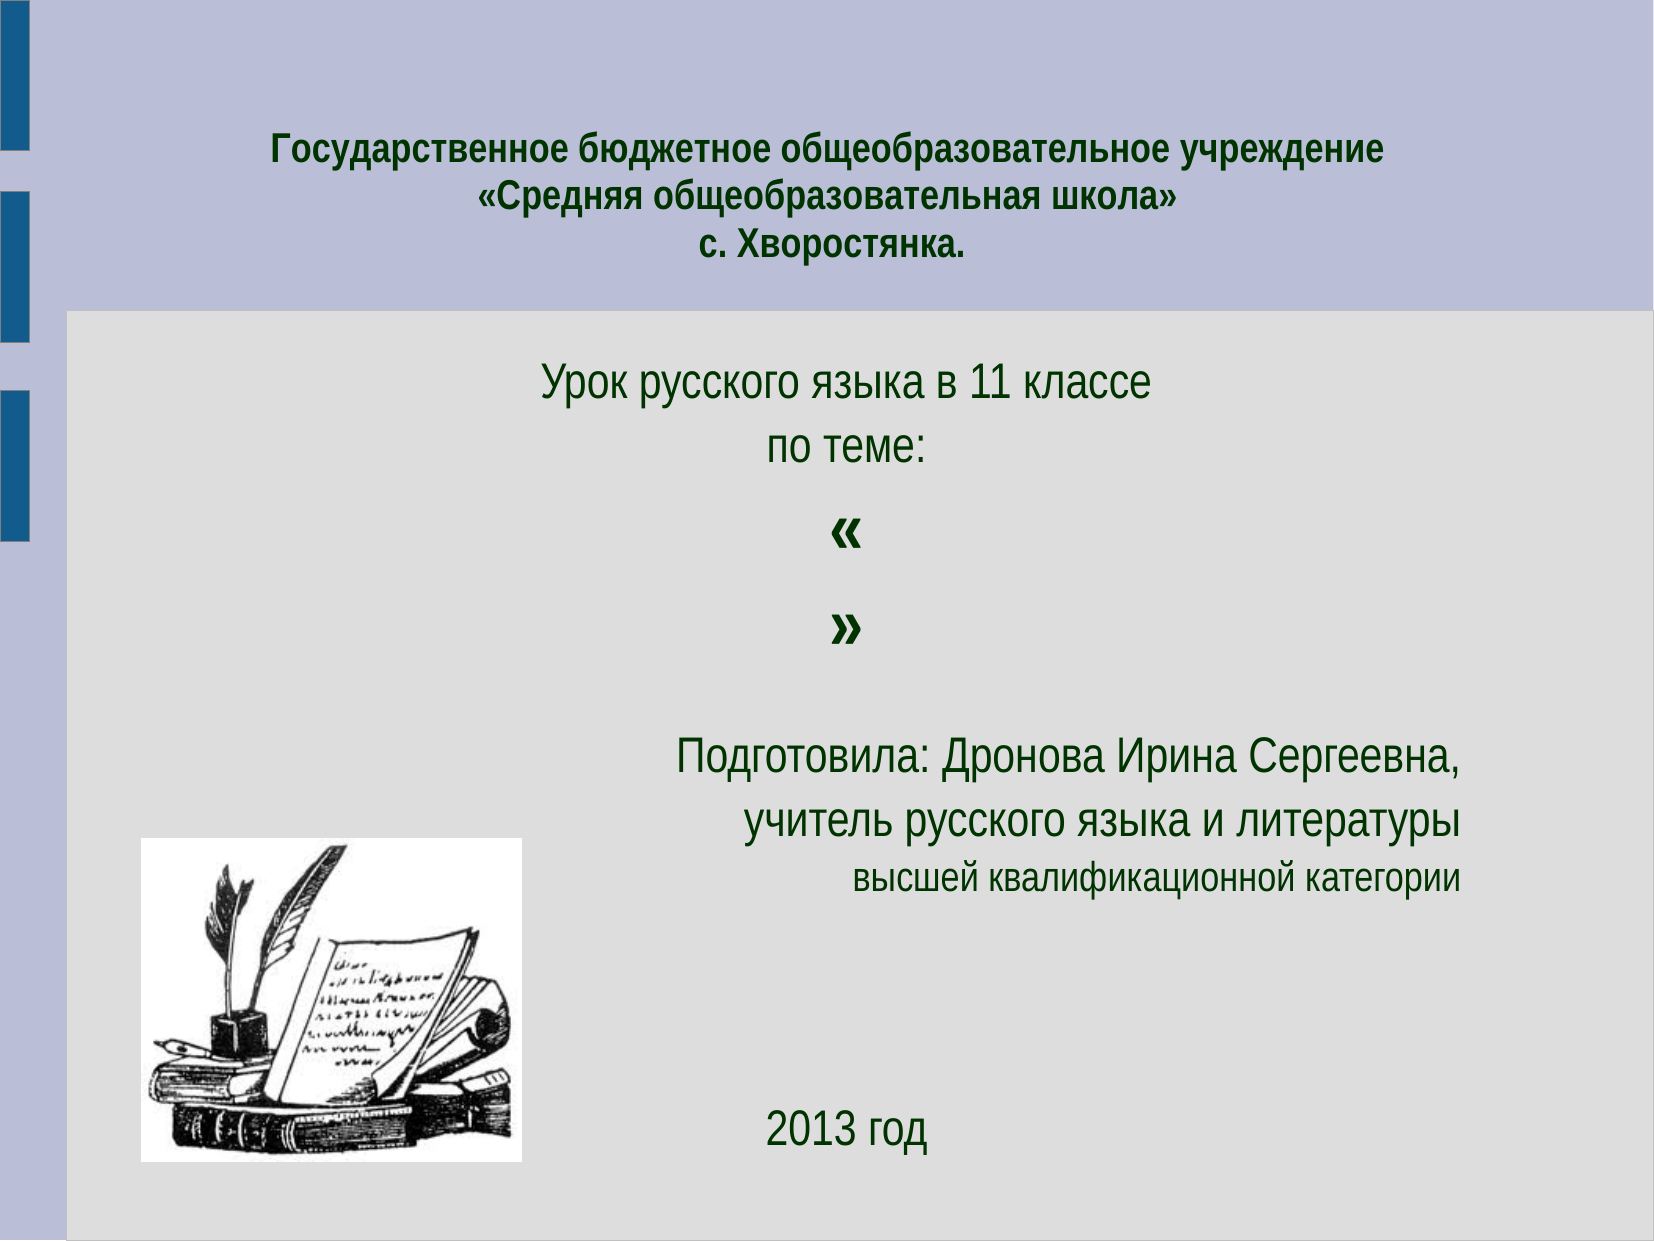

# Государственное бюджетное общеобразовательное учреждение «Средняя общеобразовательная школа» с. Хворостянка.
Урок русского языка в 11 классе
по теме:
«
»
Подготовила: Дронова Ирина Сергеевна,
 учитель русского языка и литературы
высшей квалификационной категории
2013 год